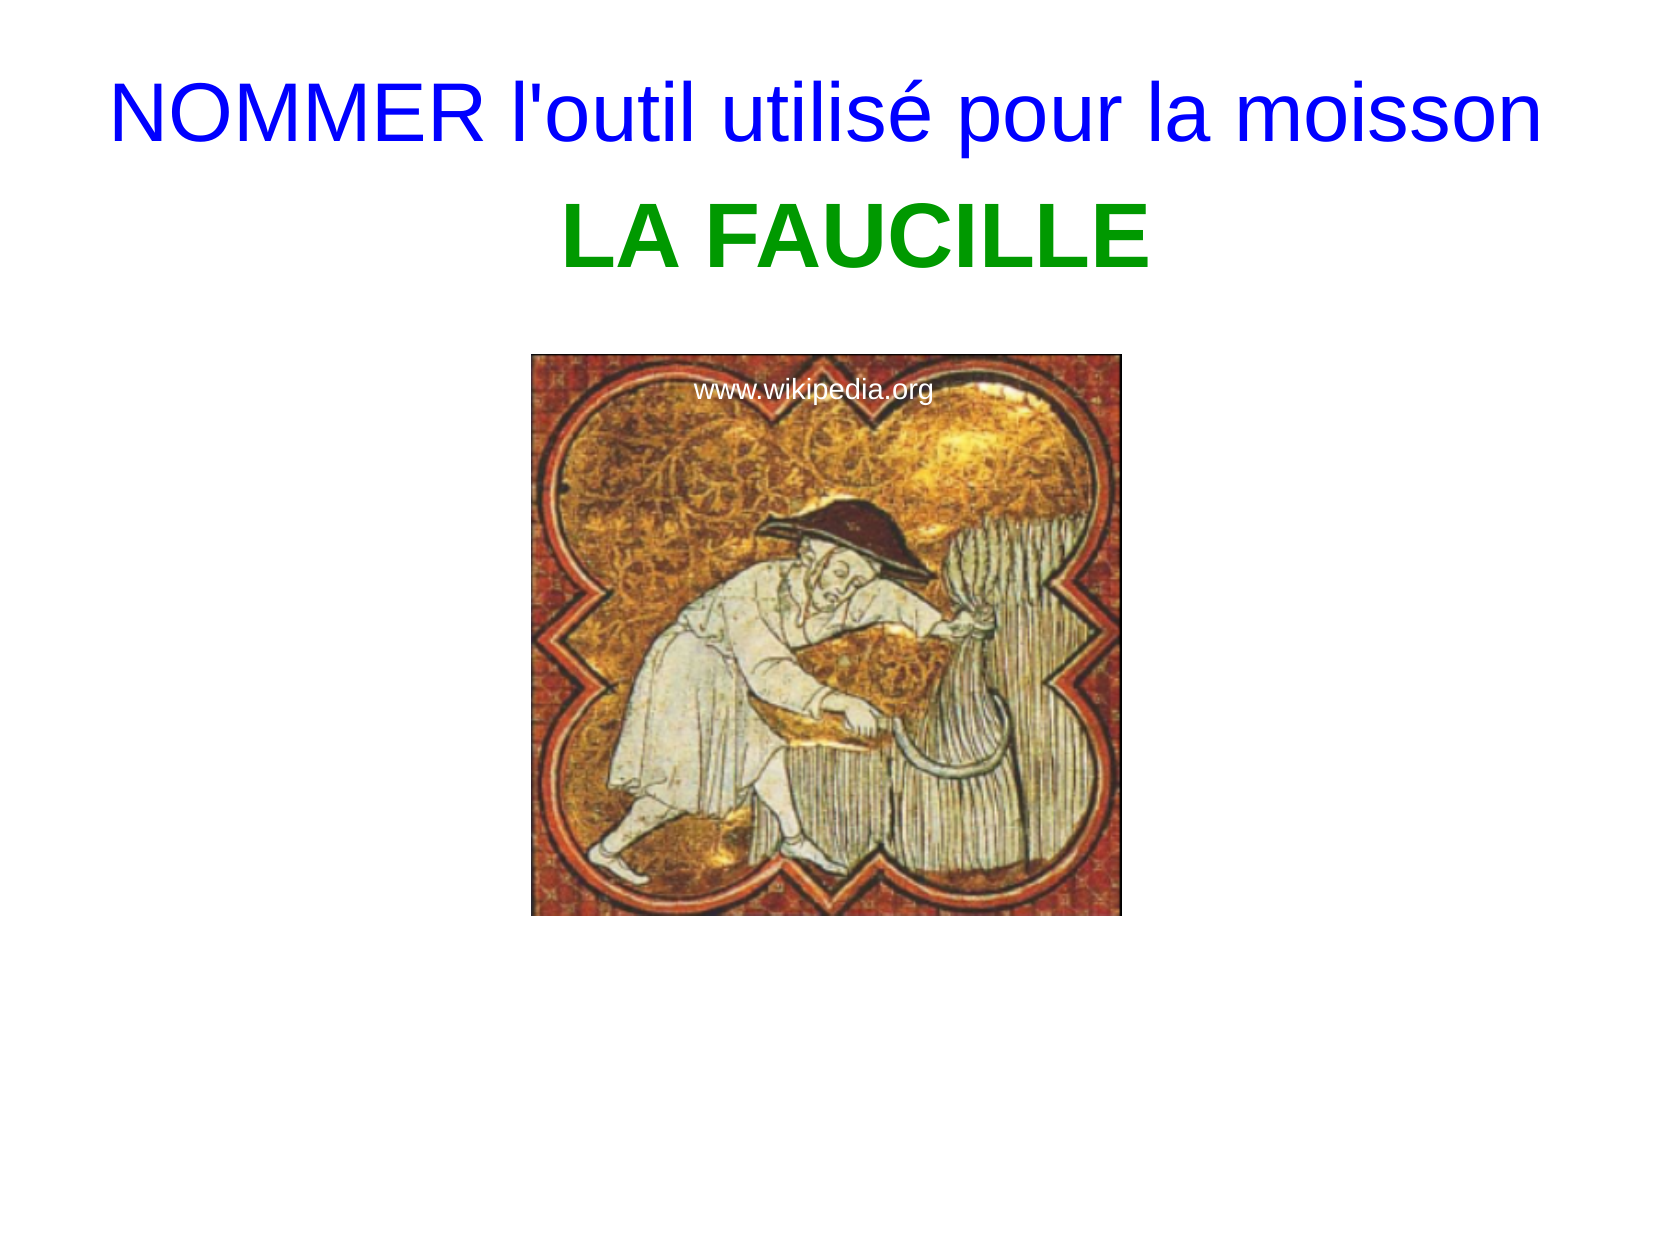

NOMMER l'outil utilisé pour la moisson
LA FAUCILLE
www.wikipedia.org